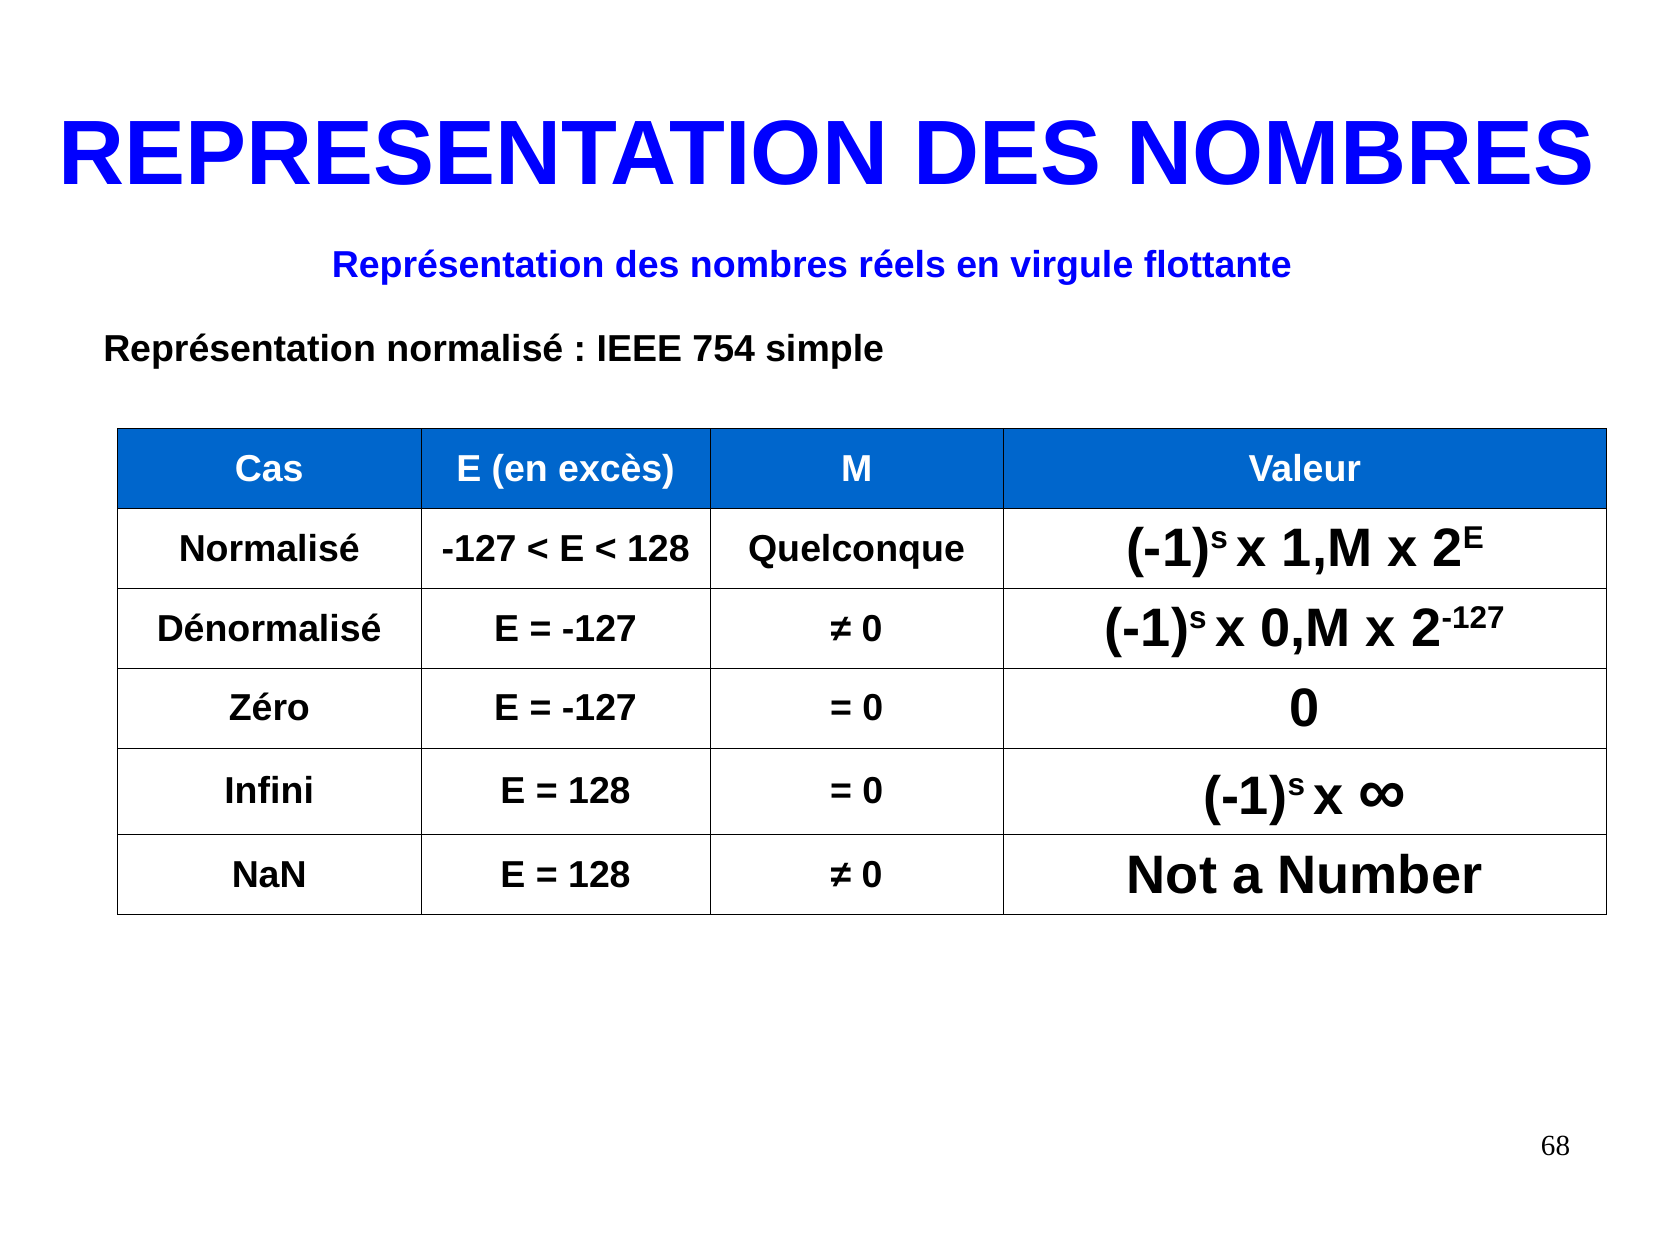

# REPRESENTATION DES NOMBRES
Représentation des nombres réels en virgule flottante
Représentation normalisé : IEEE 754 simple
| Cas | E (en excès) | M | Valeur |
| --- | --- | --- | --- |
| Normalisé | -127 < E < 128 | Quelconque | (-1)s x 1,M x 2E |
| Dénormalisé | E = -127 | ≠ 0 | (-1)s x 0,M x 2-127 |
| Zéro | E = -127 | = 0 | 0 |
| Infini | E = 128 | = 0 | (-1)s x ∞ |
| NaN | E = 128 | ≠ 0 | Not a Number |
68